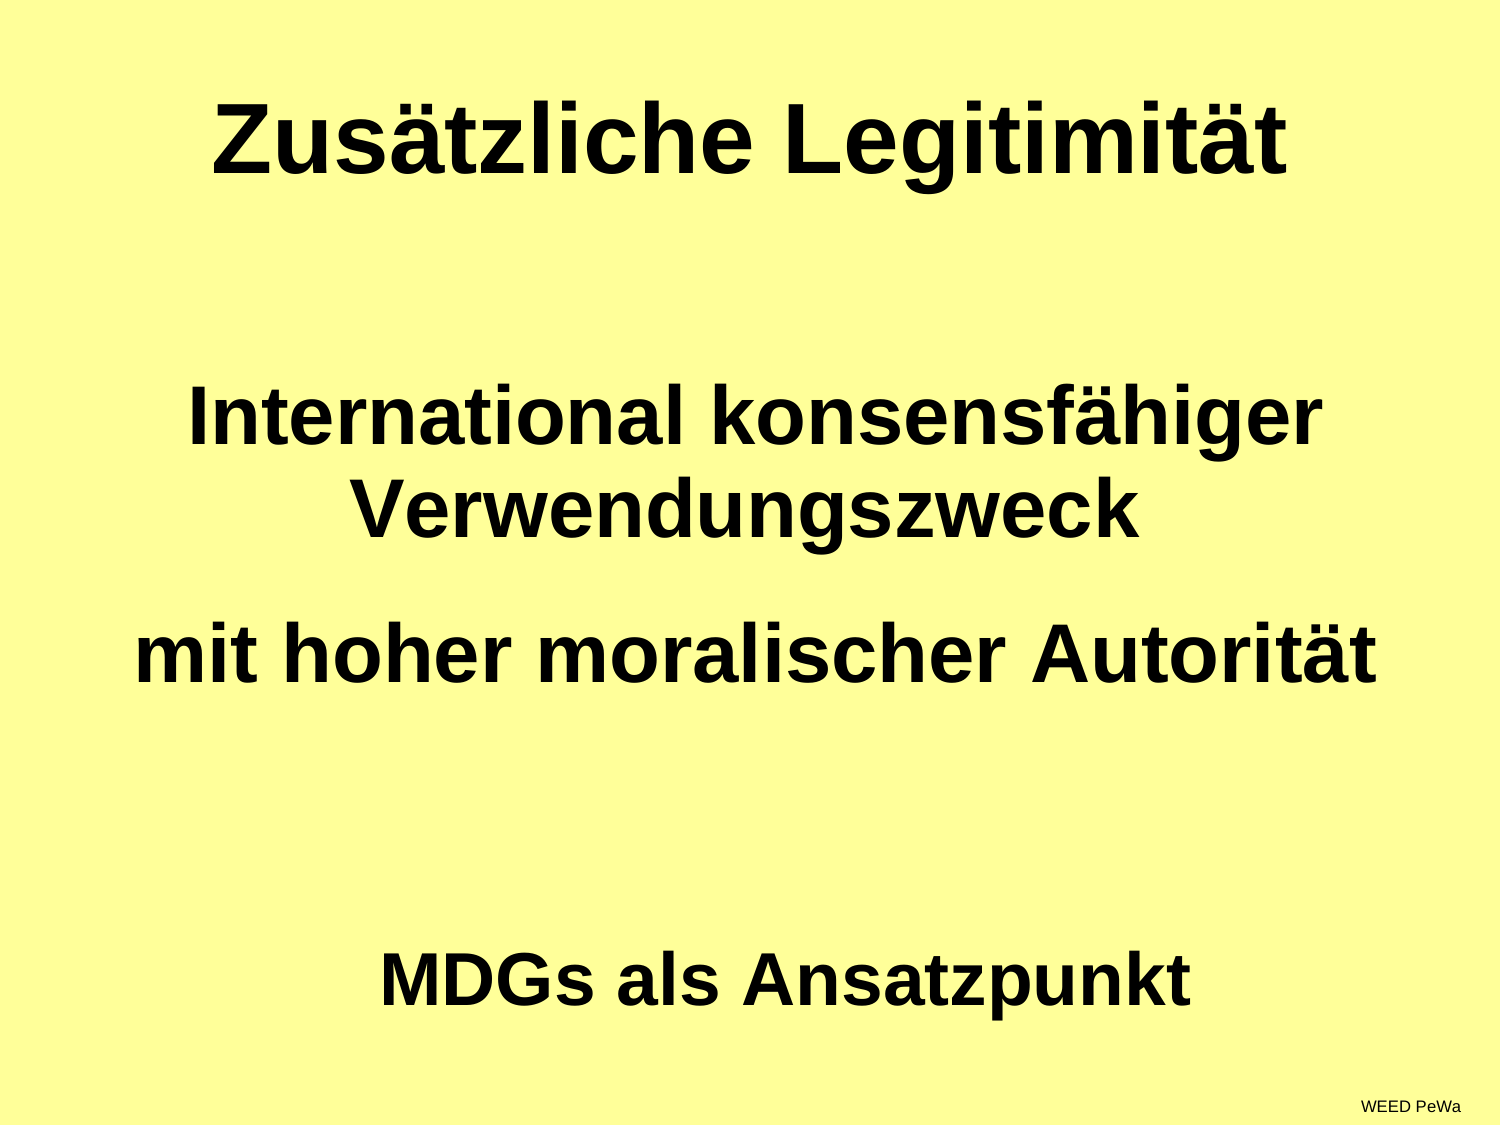

# Zusätzliche Legitimität
International konsensfähiger Verwendungszweck
mit hoher moralischer Autorität
MDGs als Ansatzpunkt
WEED PeWa